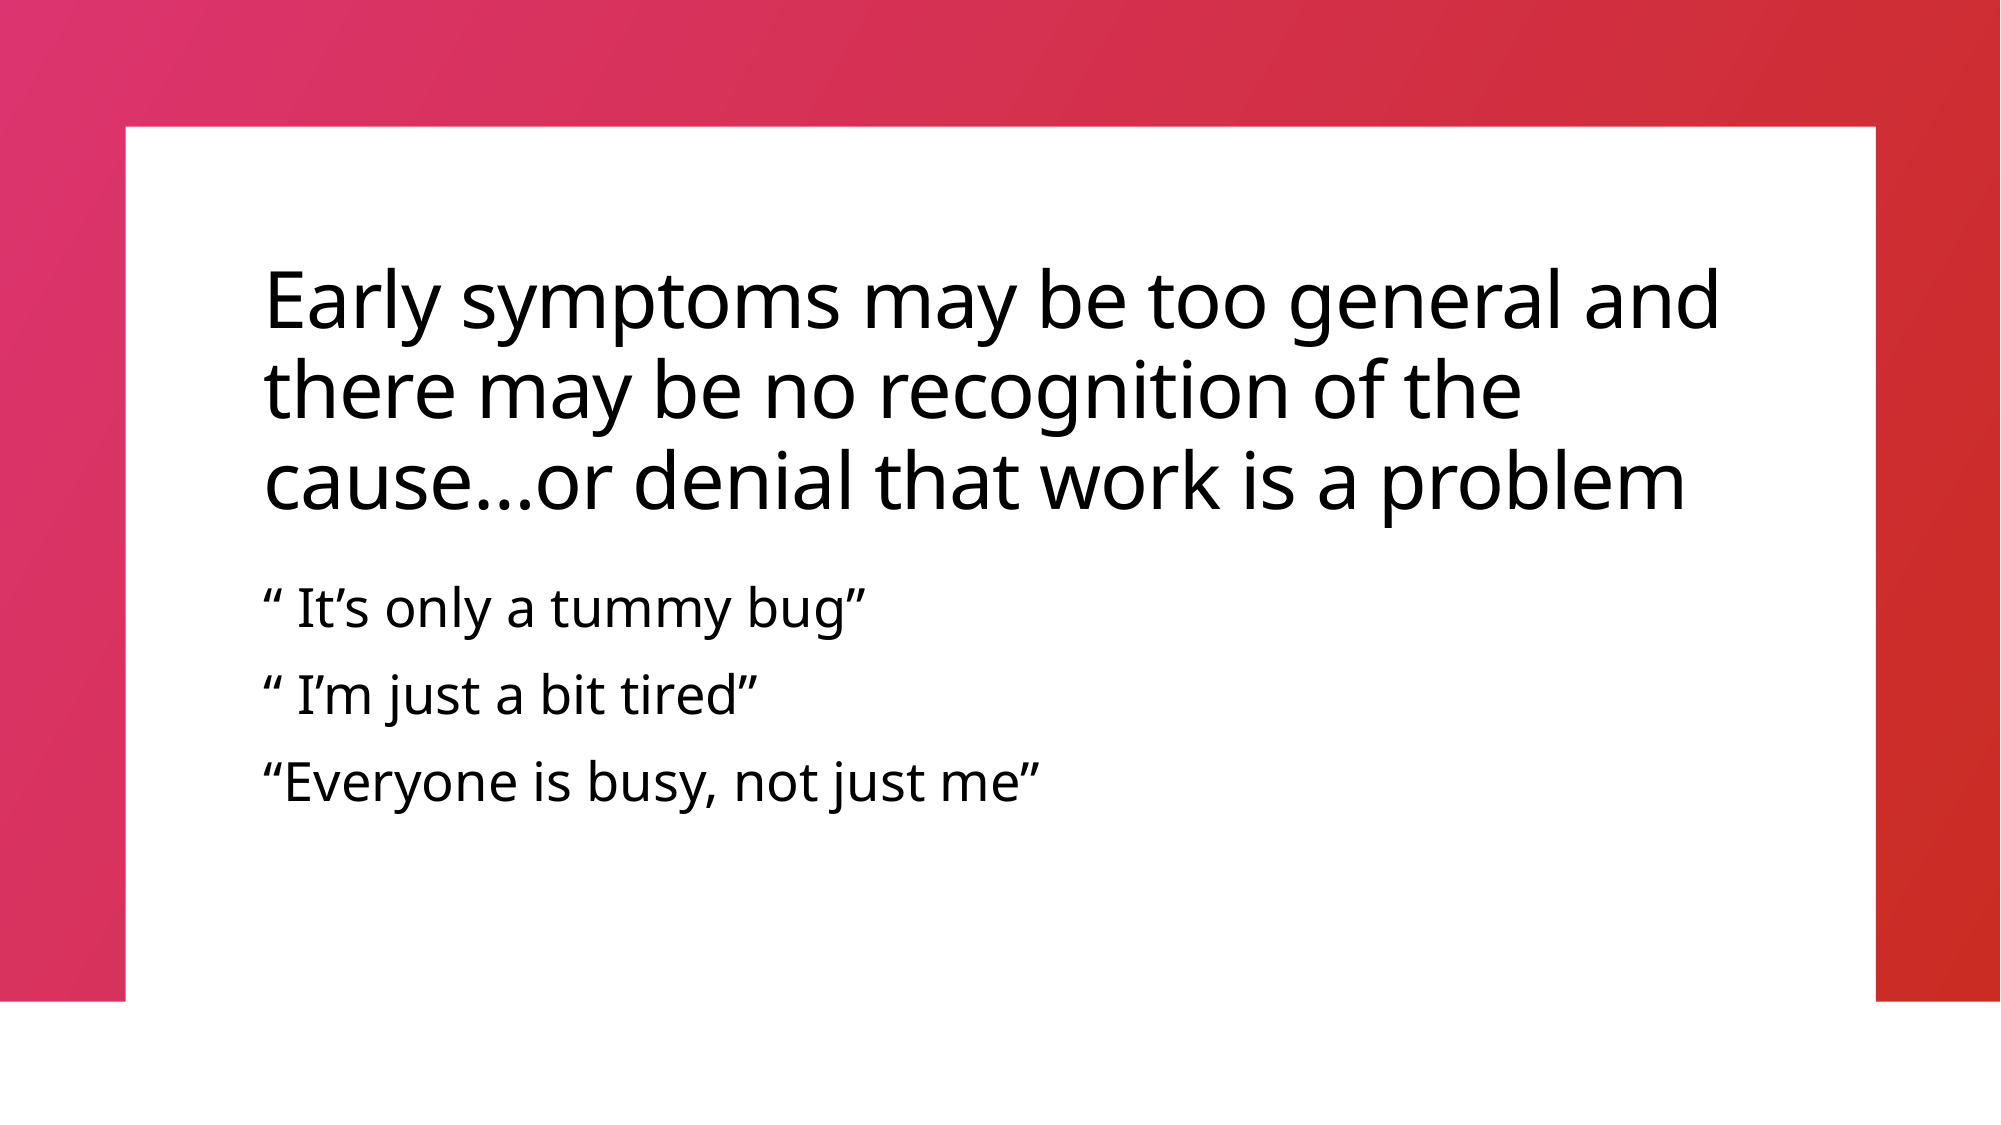

# Early symptoms may be too general and there may be no recognition of the cause…or denial that work is a problem
“ It’s only a tummy bug”
“ I’m just a bit tired”
“Everyone is busy, not just me”